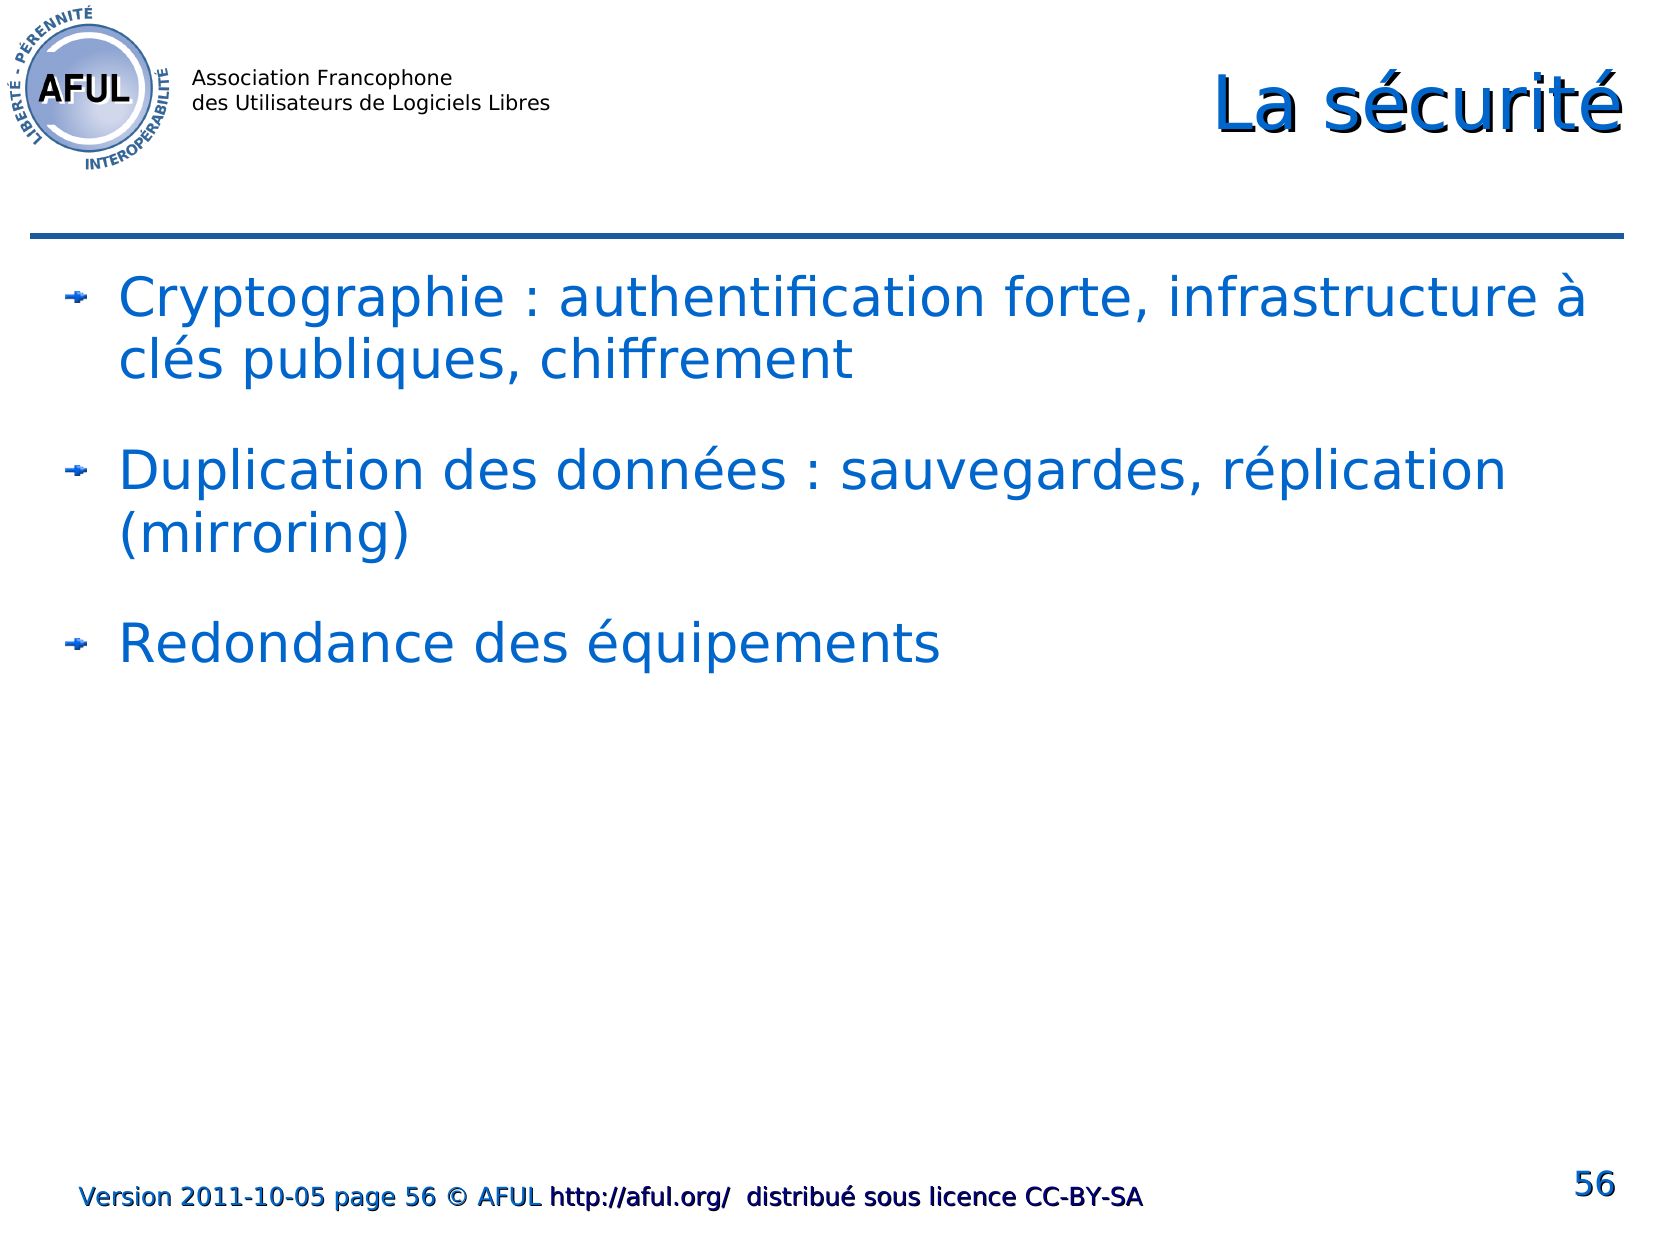

# La sécurité
Cryptographie : authentification forte, infrastructure à clés publiques, chiffrement
Duplication des données : sauvegardes, réplication (mirroring)
Redondance des équipements